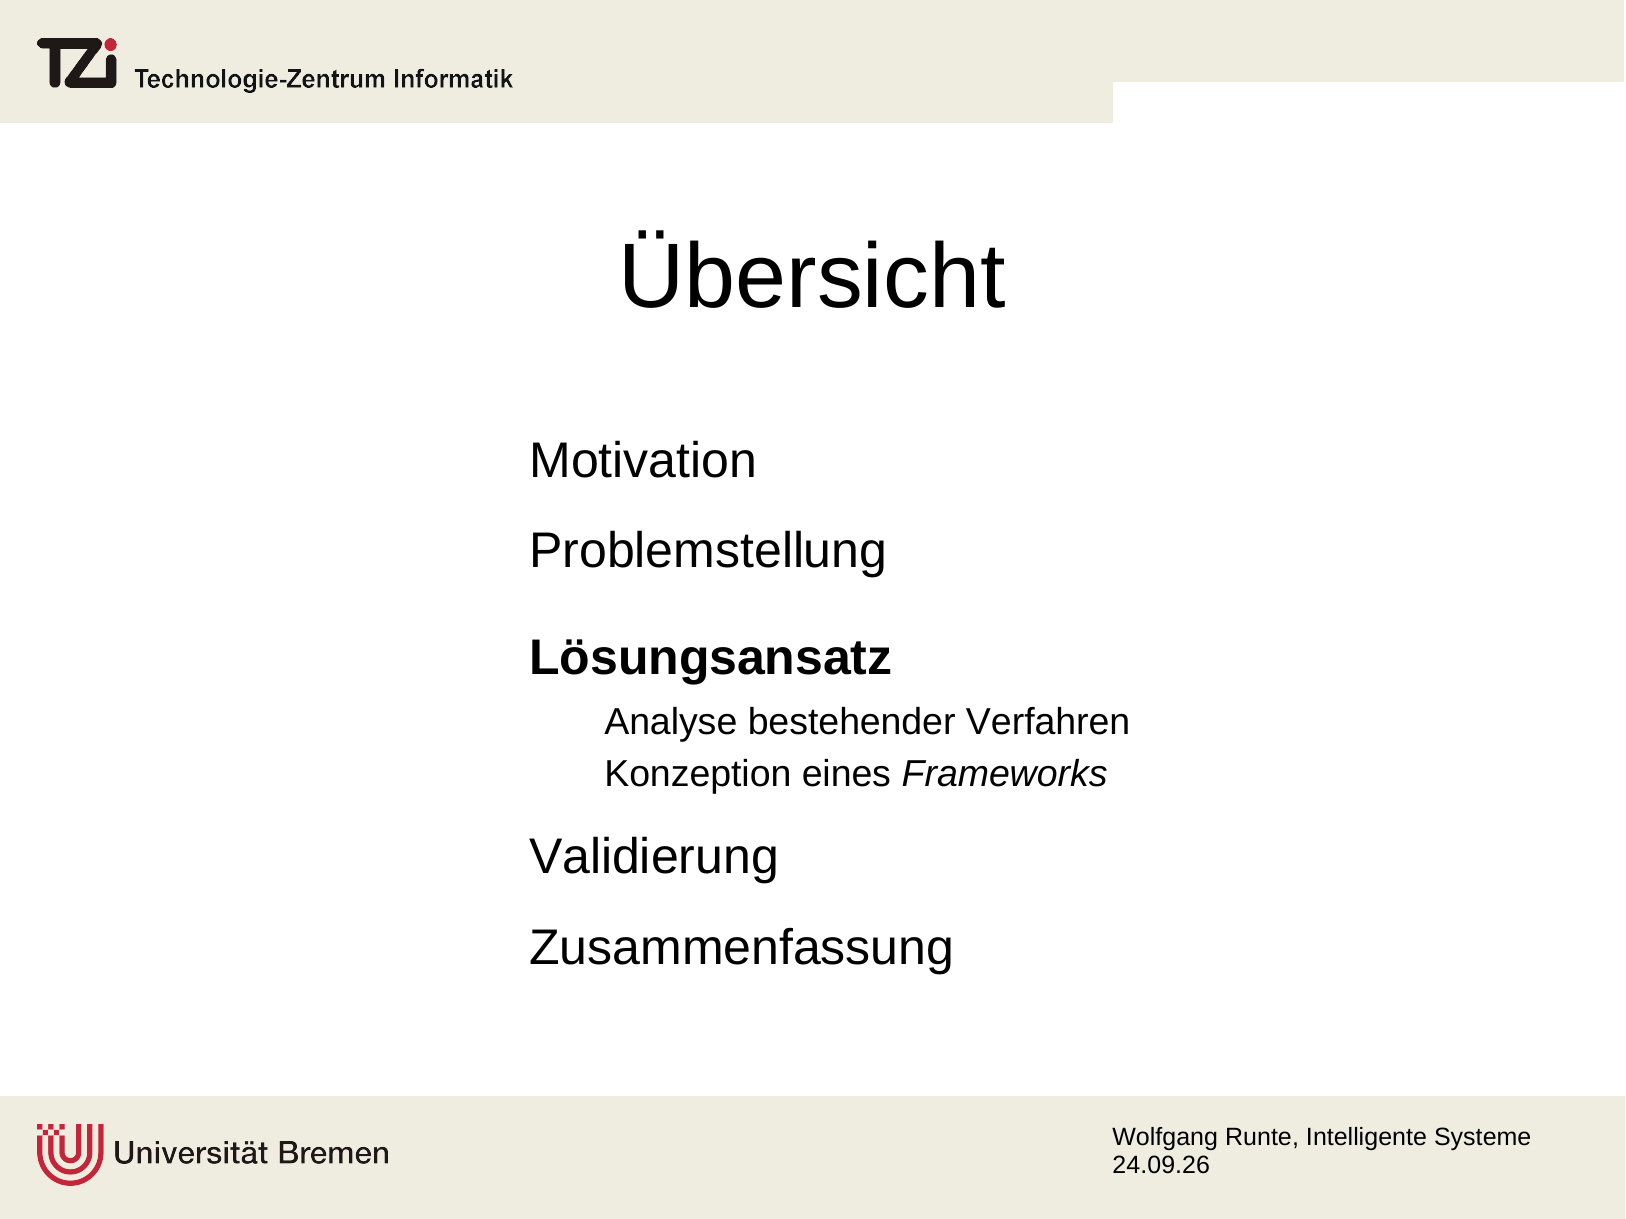

# Übersicht
Motivation
Problemstellung
Lösungsansatz
Analyse bestehender Verfahren
Konzeption eines Frameworks
Validierung
Zusammenfassung